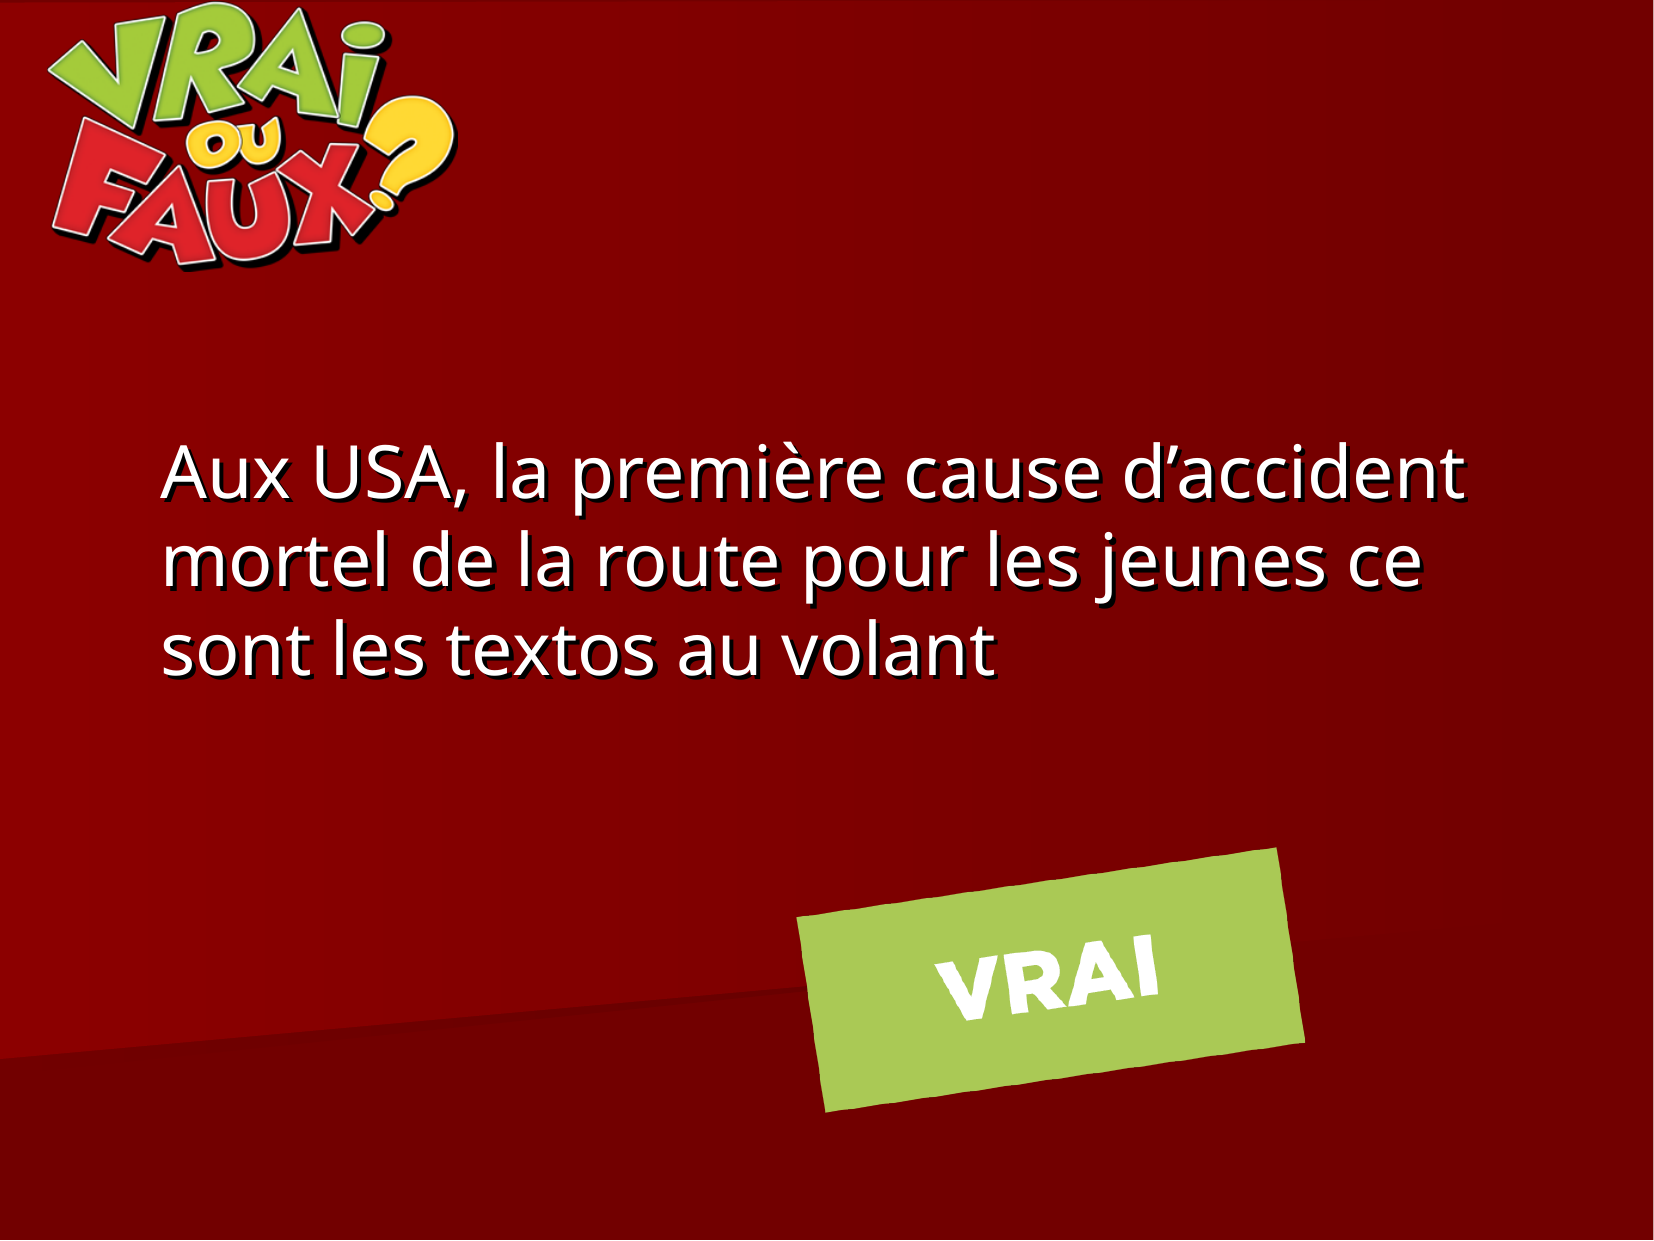

# Aux USA, la première cause d’accident mortel de la route pour les jeunes ce sont les textos au volant